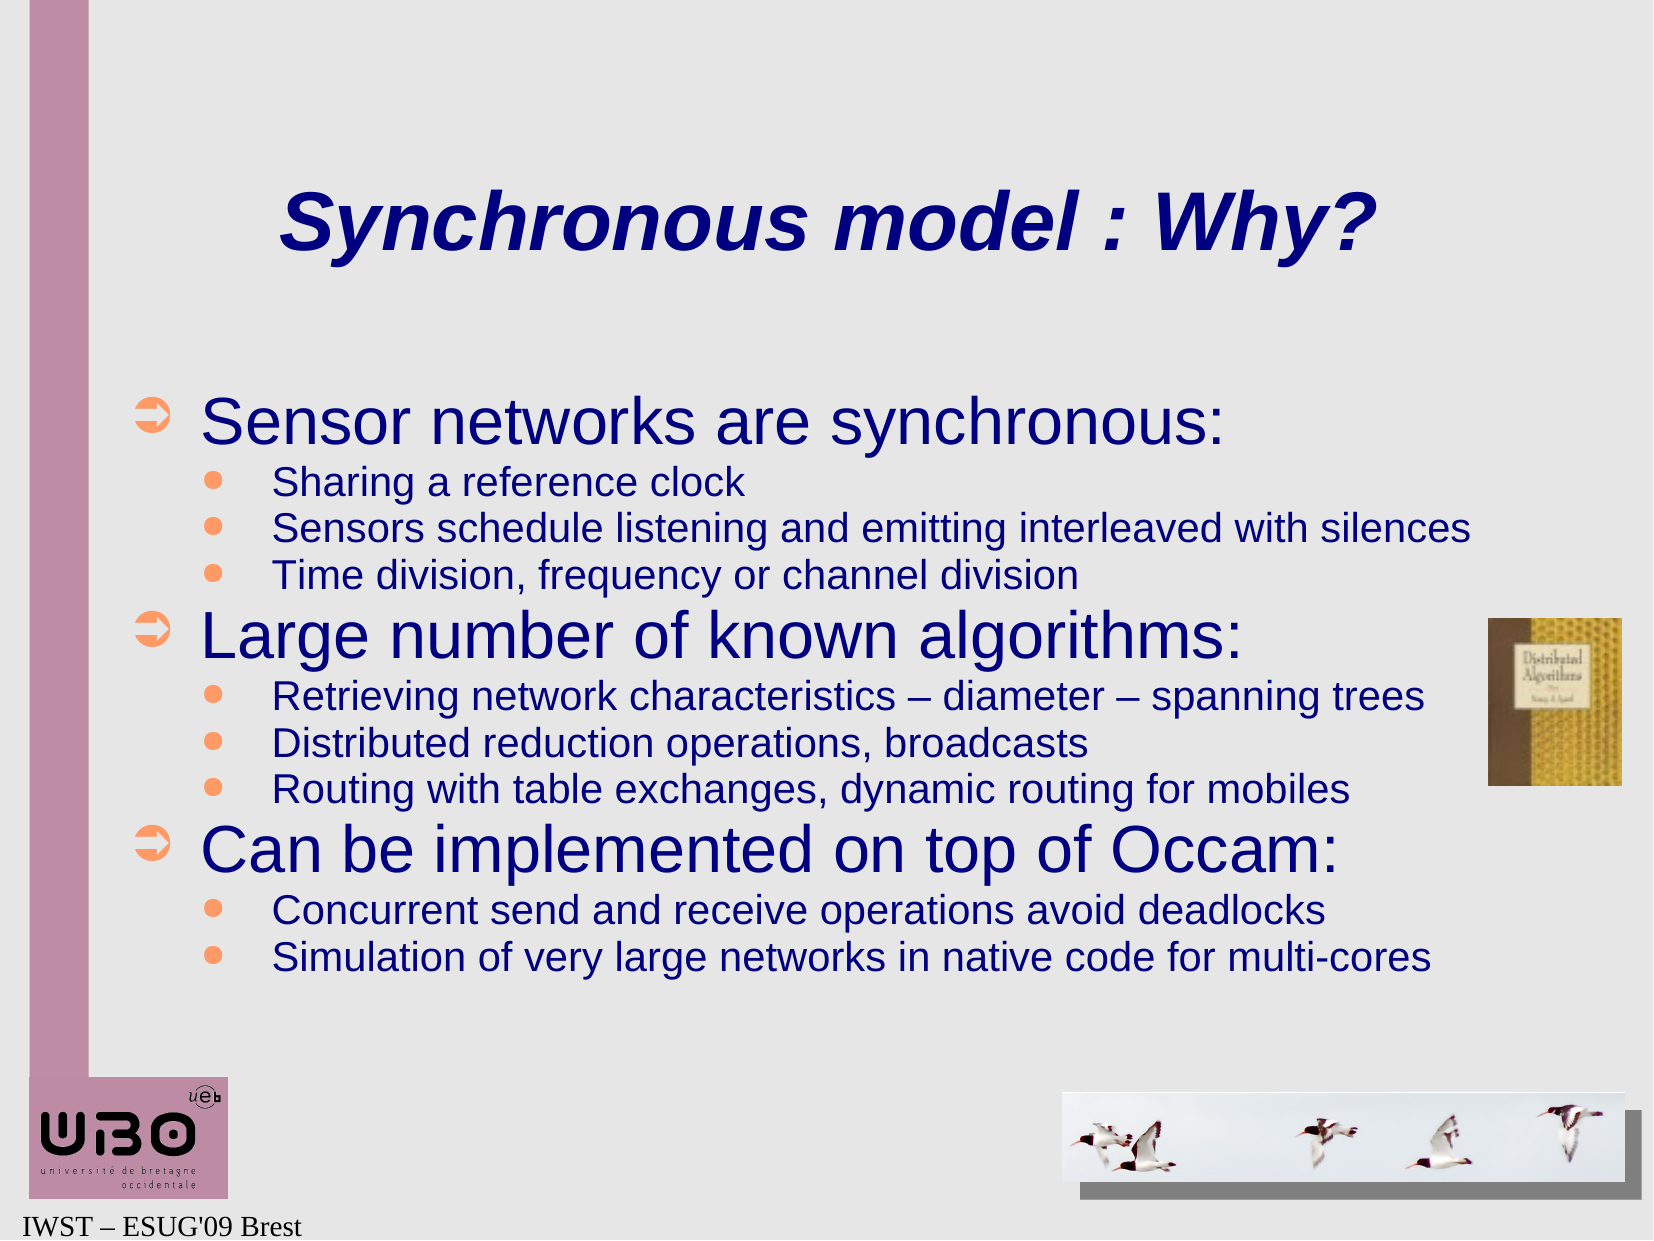

# Synchronous model : Why?
Sensor networks are synchronous:
Sharing a reference clock
Sensors schedule listening and emitting interleaved with silences
Time division, frequency or channel division
Large number of known algorithms:
Retrieving network characteristics – diameter – spanning trees
Distributed reduction operations, broadcasts
Routing with table exchanges, dynamic routing for mobiles
Can be implemented on top of Occam:
Concurrent send and receive operations avoid deadlocks
Simulation of very large networks in native code for multi-cores